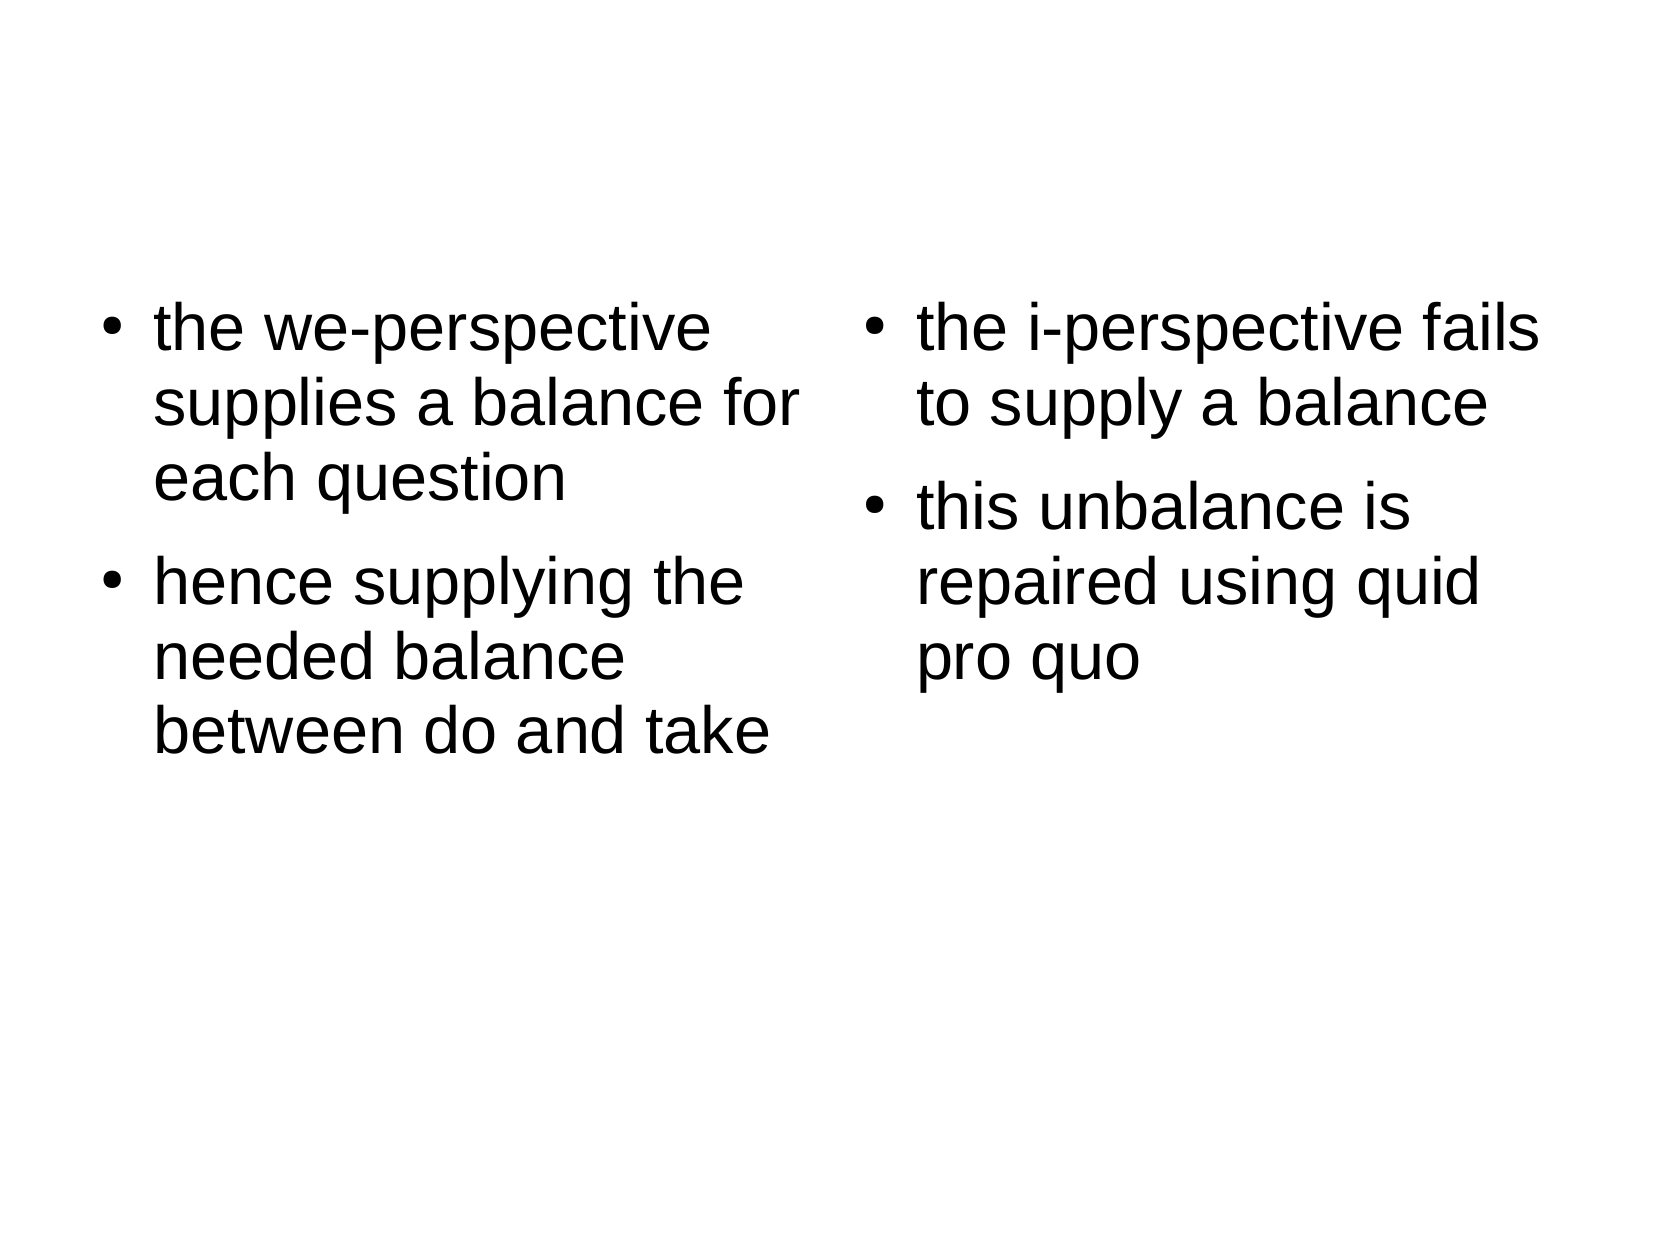

#
the we-perspective supplies a balance for each question
hence supplying the needed balance between do and take
the i-perspective fails to supply a balance
this unbalance is repaired using quid pro quo